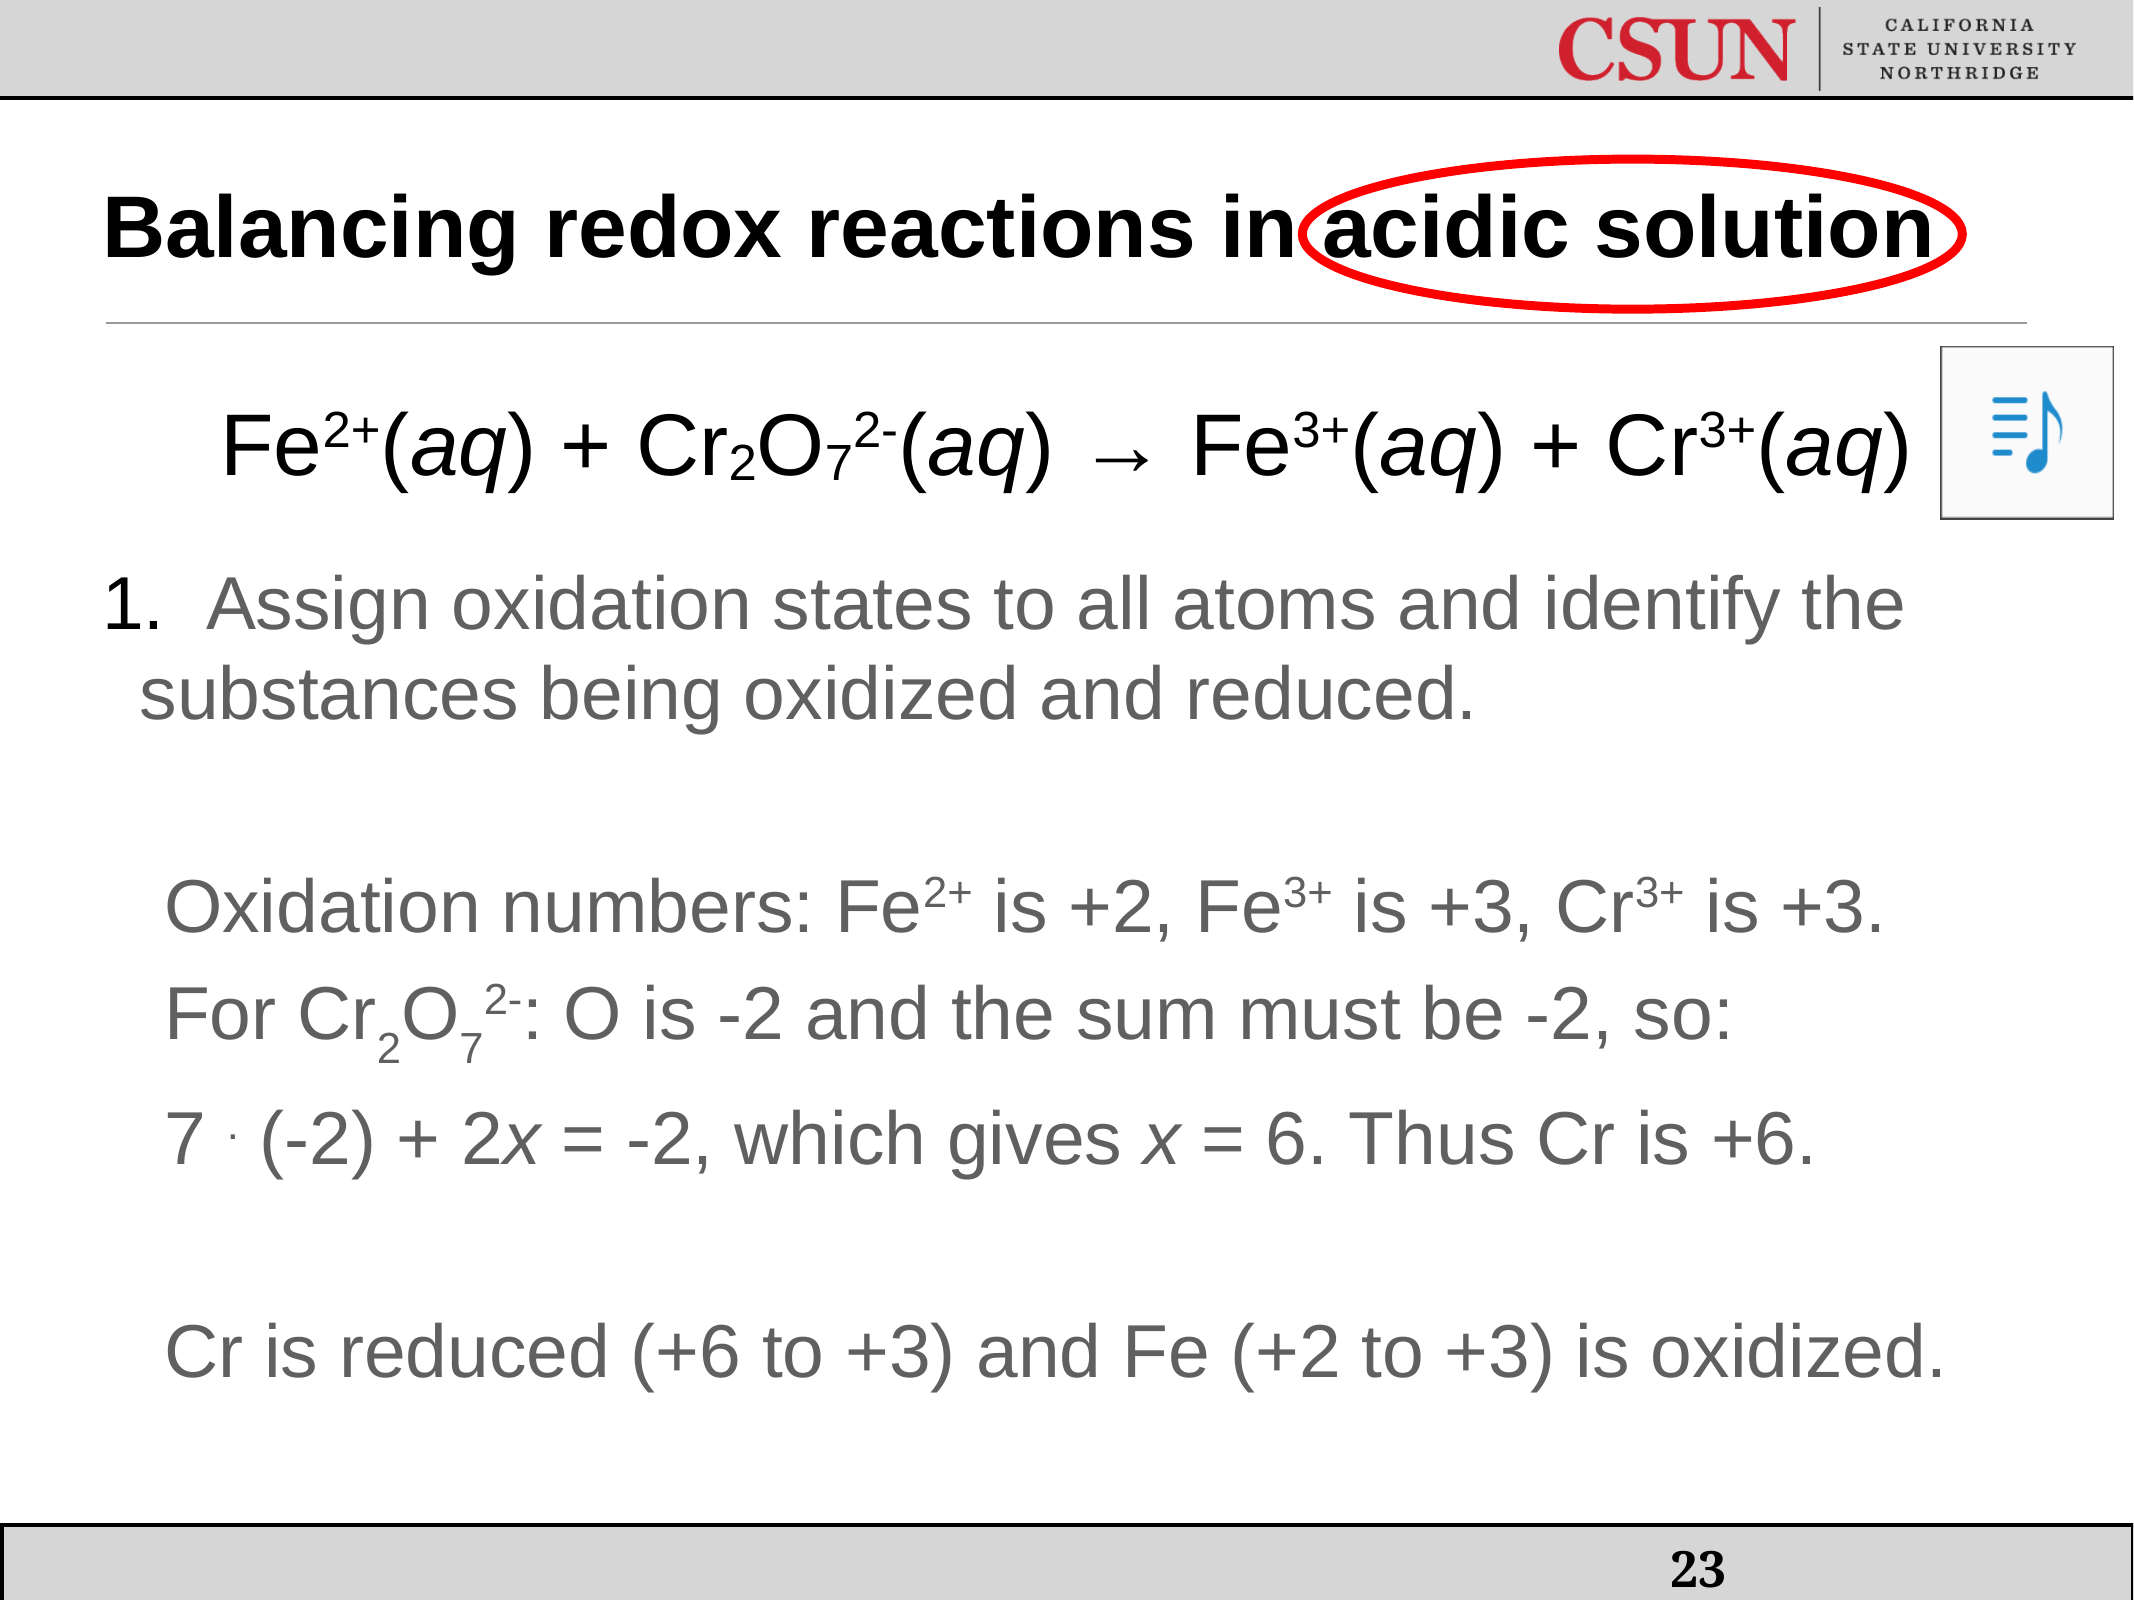

# Balancing redox reactions in acidic solution
Fe2+(aq) + Cr2O72-(aq) → Fe3+(aq) + Cr3+(aq)
 Assign oxidation states to all atoms and identify the substances being oxidized and reduced.
Oxidation numbers: Fe2+ is +2, Fe3+ is +3, Cr3+ is +3.
For Cr2O72-: O is -2 and the sum must be -2, so:
7 . (-2) + 2x = -2, which gives x = 6. Thus Cr is +6.
Cr is reduced (+6 to +3) and Fe (+2 to +3) is oxidized.
23